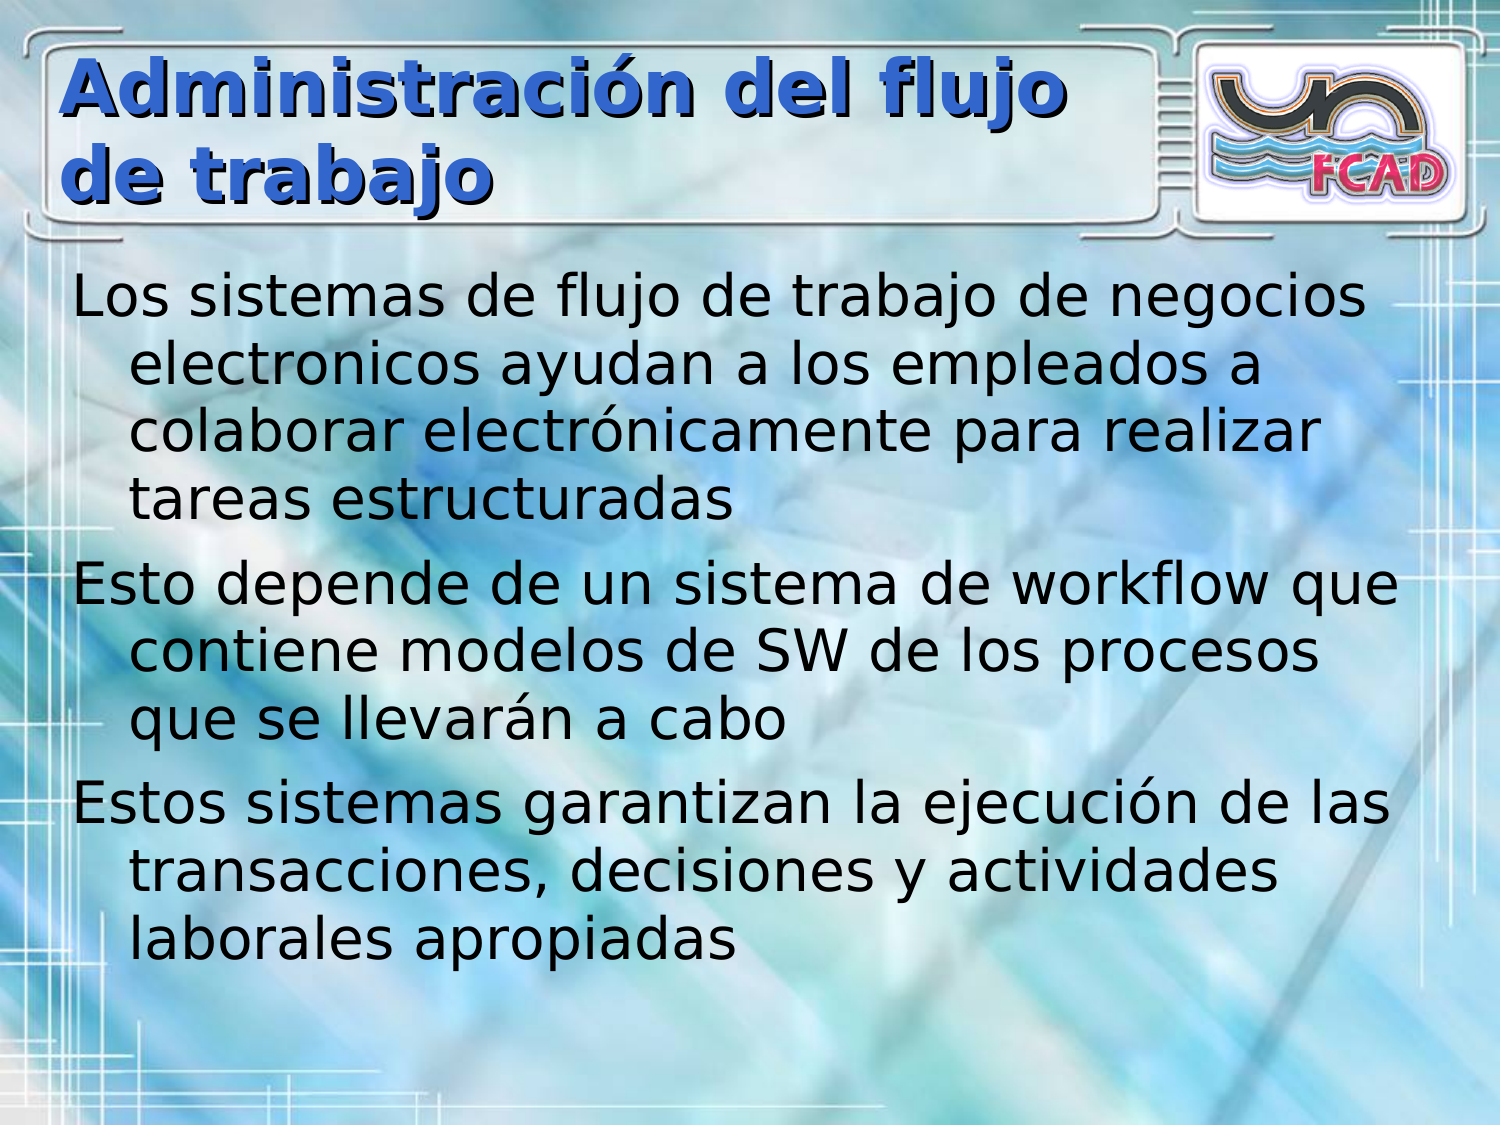

# Administración del flujo de trabajo
Los sistemas de flujo de trabajo de negocios electronicos ayudan a los empleados a colaborar electrónicamente para realizar tareas estructuradas
Esto depende de un sistema de workflow que contiene modelos de SW de los procesos que se llevarán a cabo
Estos sistemas garantizan la ejecución de las transacciones, decisiones y actividades laborales apropiadas